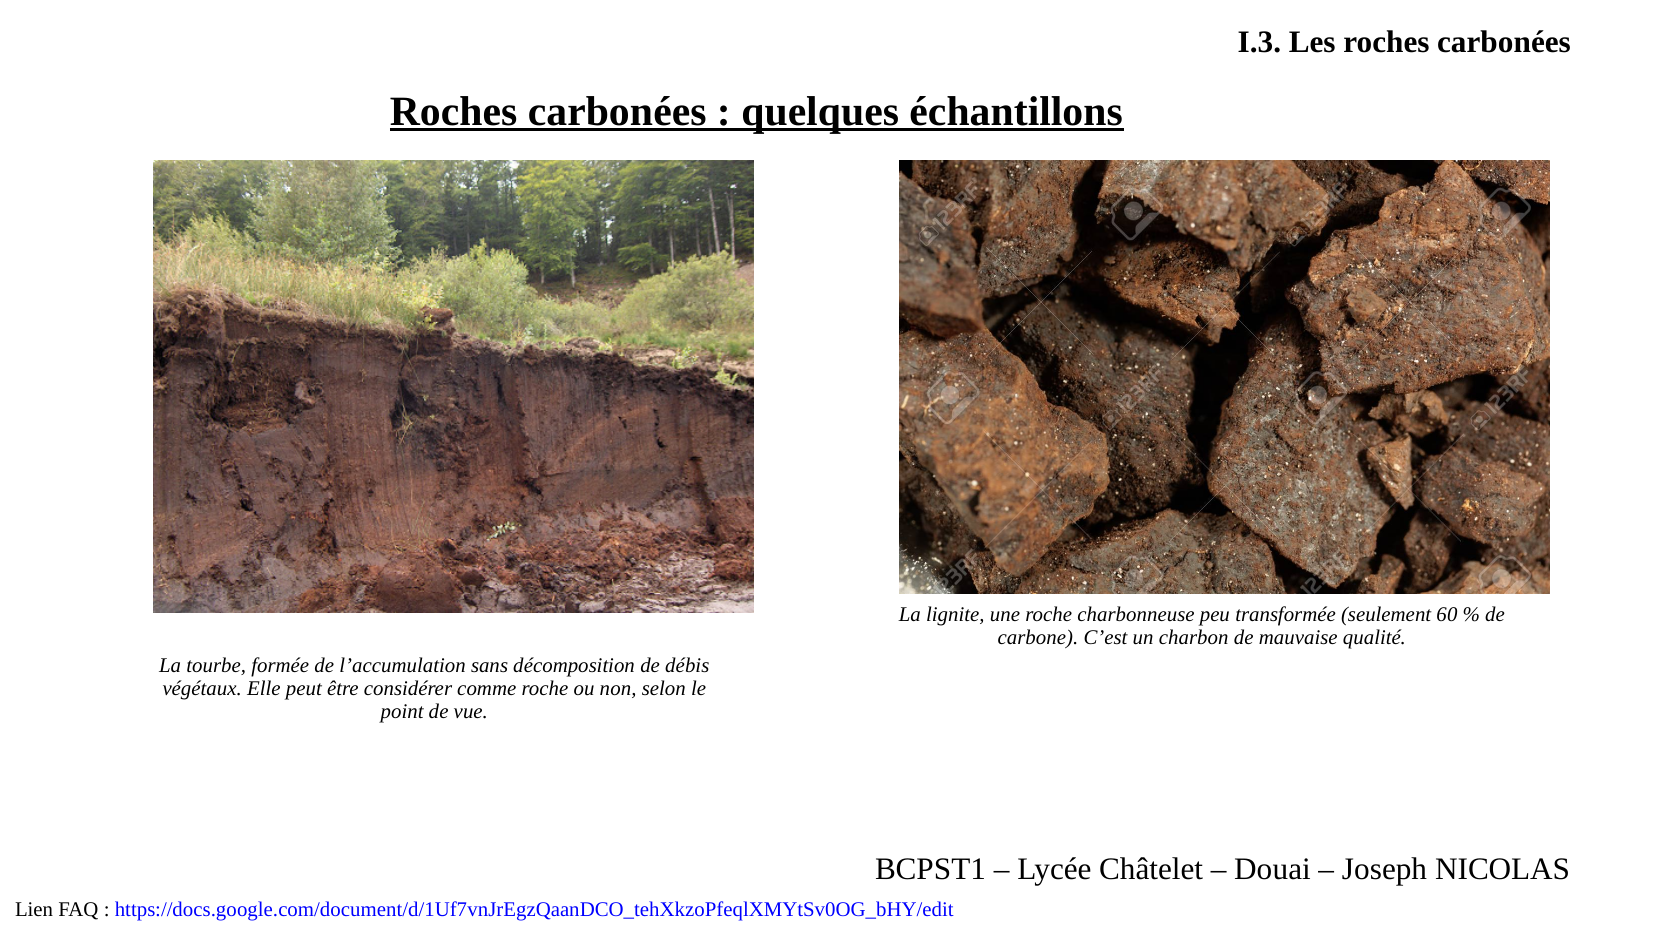

I.3. Les roches carbonées
				Roches carbonées : quelques échantillons
La lignite, une roche charbonneuse peu transformée (seulement 60 % de carbone). C’est un charbon de mauvaise qualité.
La tourbe, formée de l’accumulation sans décomposition de débis végétaux. Elle peut être considérer comme roche ou non, selon le point de vue.
BCPST1 – Lycée Châtelet – Douai – Joseph NICOLAS
Lien FAQ : https://docs.google.com/document/d/1Uf7vnJrEgzQaanDCO_tehXkzoPfeqlXMYtSv0OG_bHY/edit